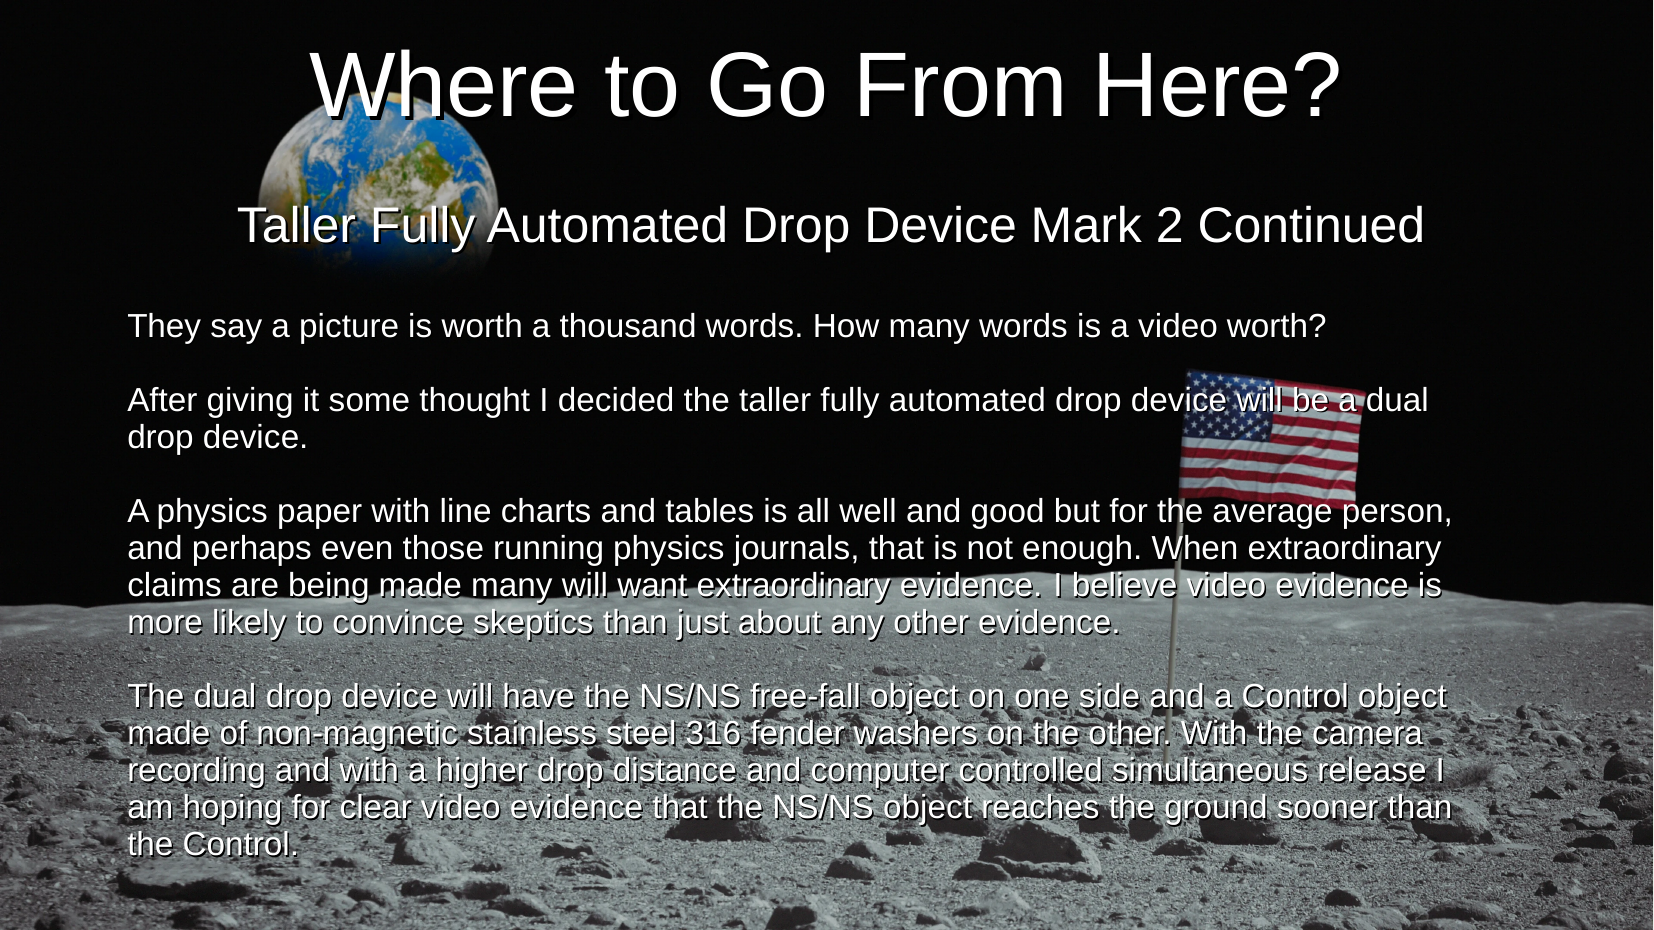

# Where to Go From Here?
Taller Fully Automated Drop Device Mark 2 Continued
They say a picture is worth a thousand words. How many words is a video worth?
After giving it some thought I decided the taller fully automated drop device will be a dual drop device.
A physics paper with line charts and tables is all well and good but for the average person, and perhaps even those running physics journals, that is not enough. When extraordinary claims are being made many will want extraordinary evidence. I believe video evidence is more likely to convince skeptics than just about any other evidence.
The dual drop device will have the NS/NS free-fall object on one side and a Control object made of non-magnetic stainless steel 316 fender washers on the other. With the camera recording and with a higher drop distance and computer controlled simultaneous release I am hoping for clear video evidence that the NS/NS object reaches the ground sooner than the Control.